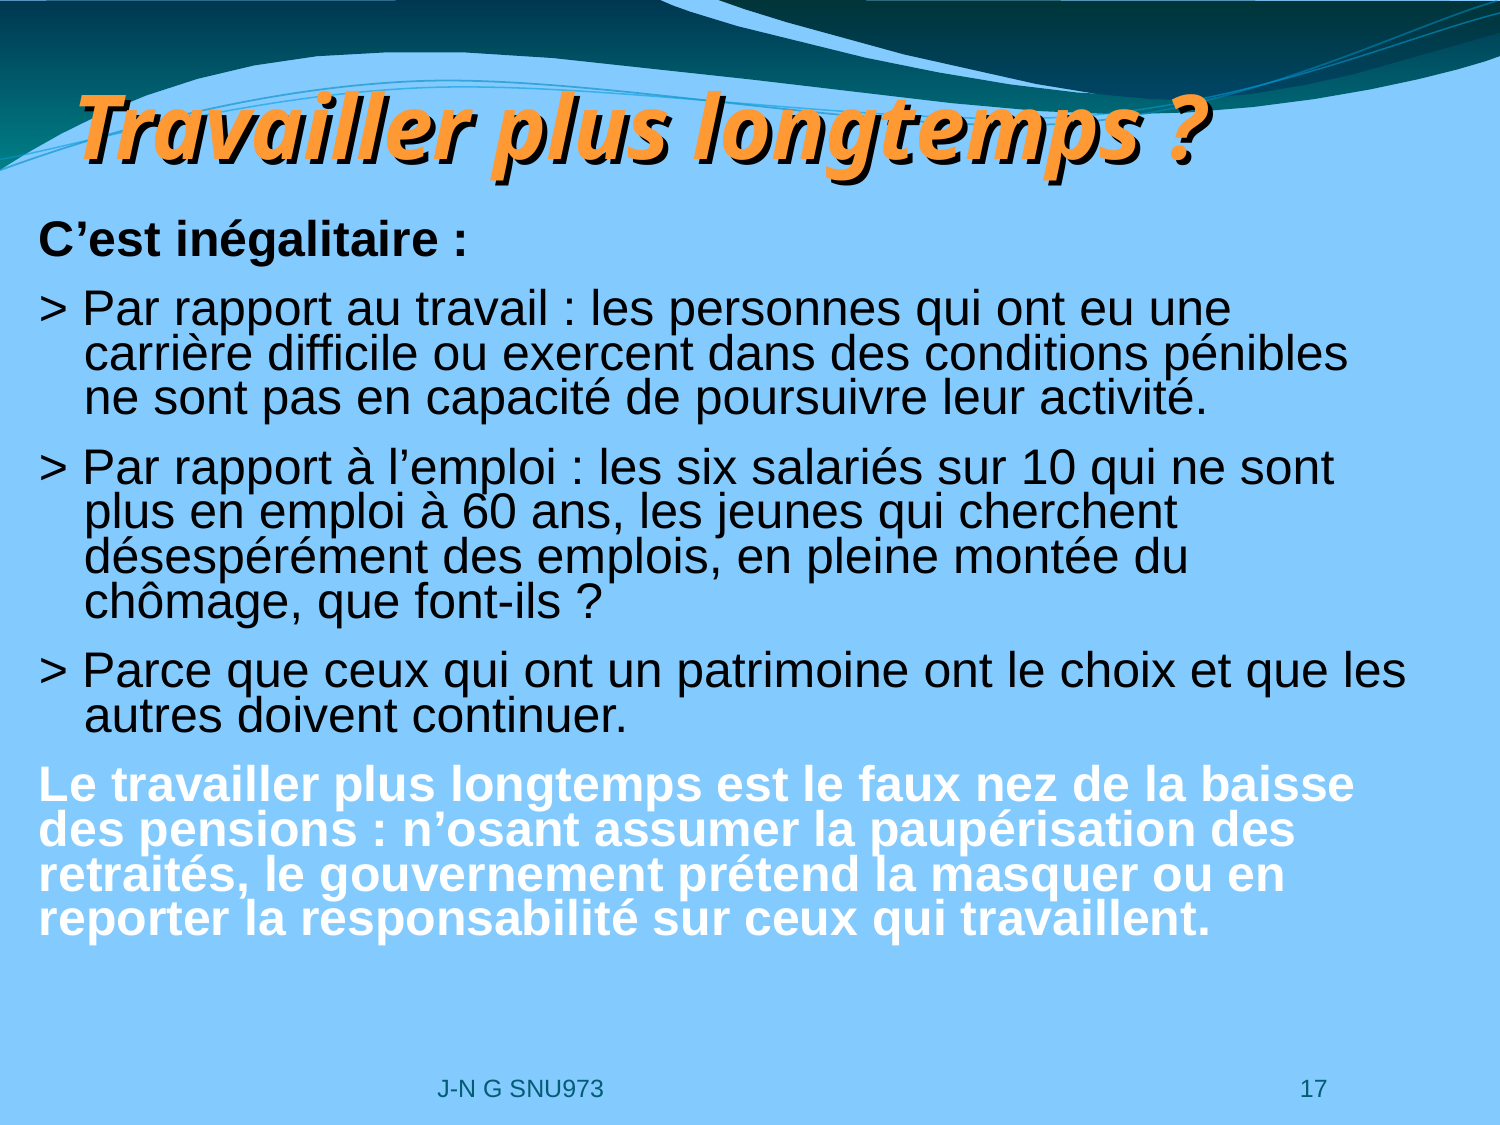

# Travailler plus longtemps ?
C’est inégalitaire :
> Par rapport au travail : les personnes qui ont eu une carrière difficile ou exercent dans des conditions pénibles ne sont pas en capacité de poursuivre leur activité.
> Par rapport à l’emploi : les six salariés sur 10 qui ne sont plus en emploi à 60 ans, les jeunes qui cherchent désespérément des emplois, en pleine montée du chômage, que font-ils ?
> Parce que ceux qui ont un patrimoine ont le choix et que les autres doivent continuer.
Le travailler plus longtemps est le faux nez de la baisse des pensions : n’osant assumer la paupérisation des retraités, le gouvernement prétend la masquer ou en reporter la responsabilité sur ceux qui travaillent.
J-N G SNU973